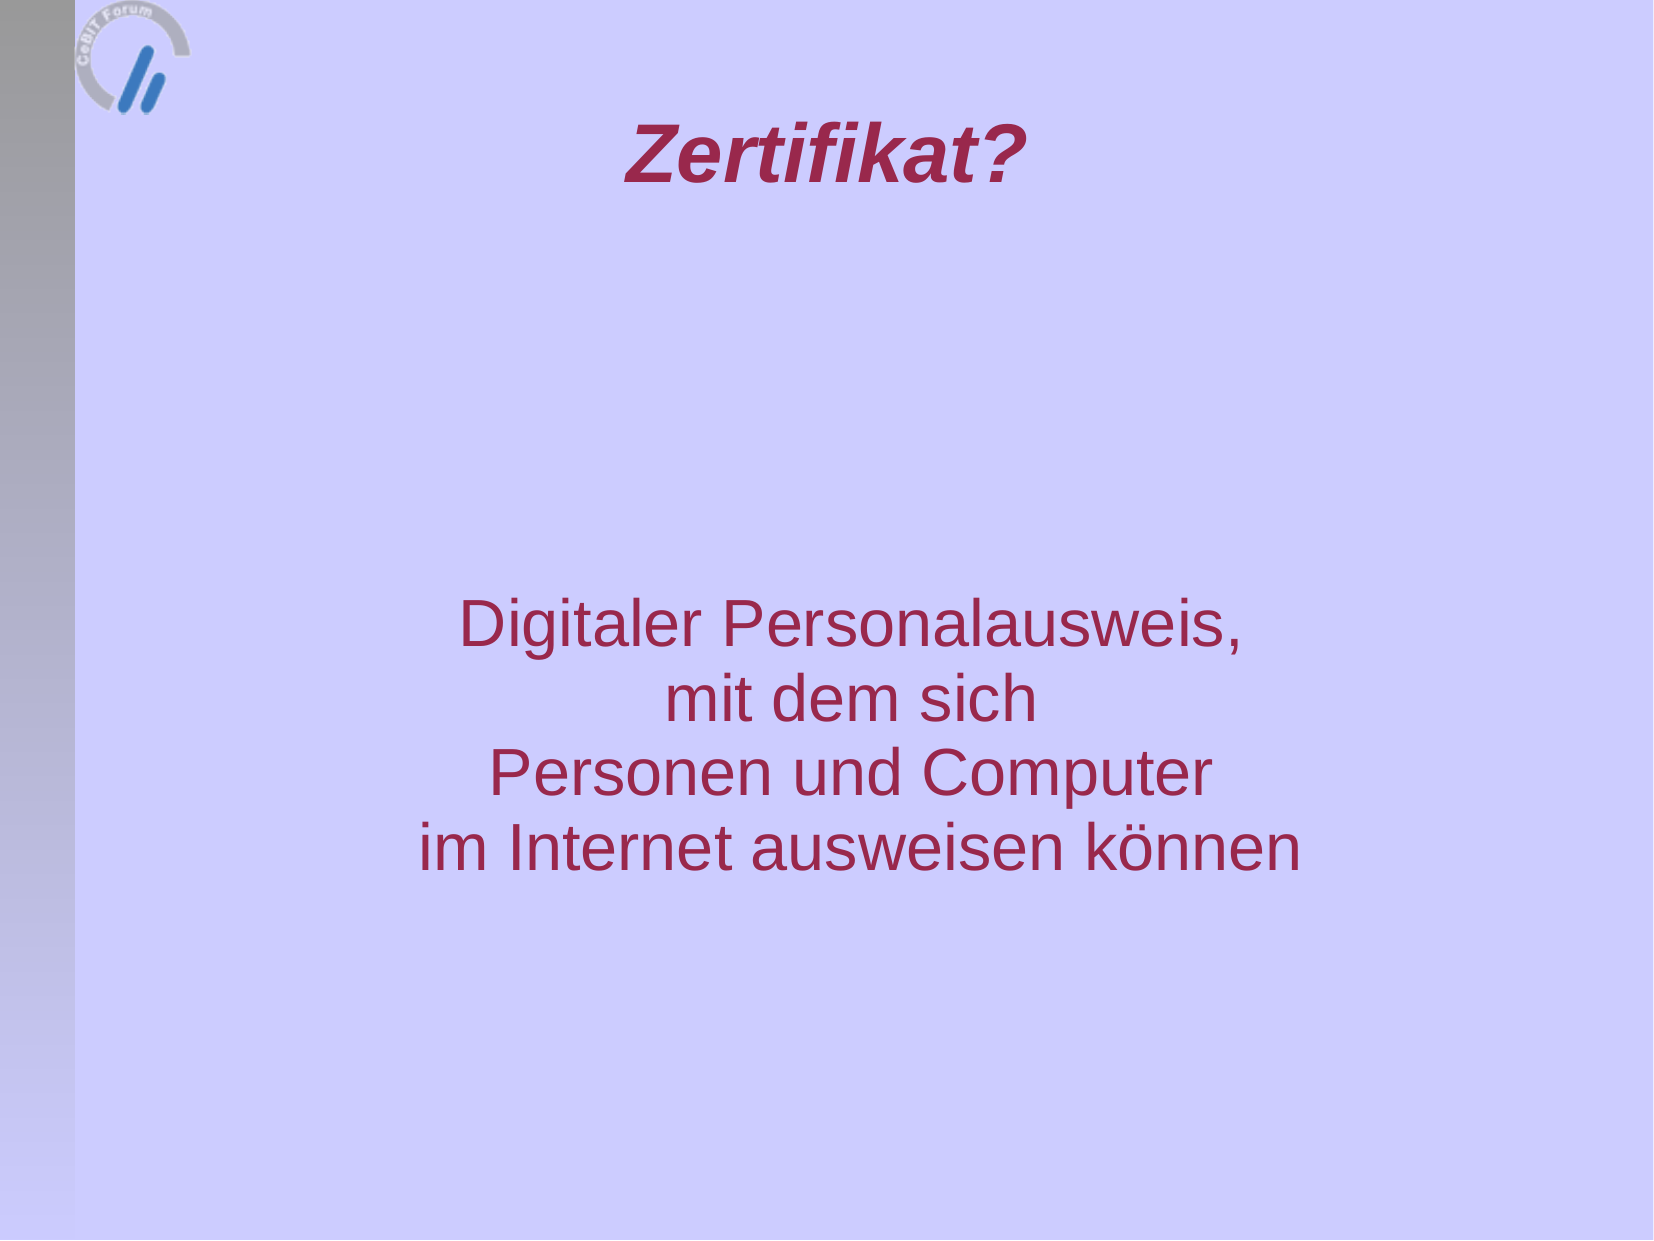

# Zertifikat?
Digitaler Personalausweis,
mit dem sich
Personen und Computer
im Internet ausweisen können